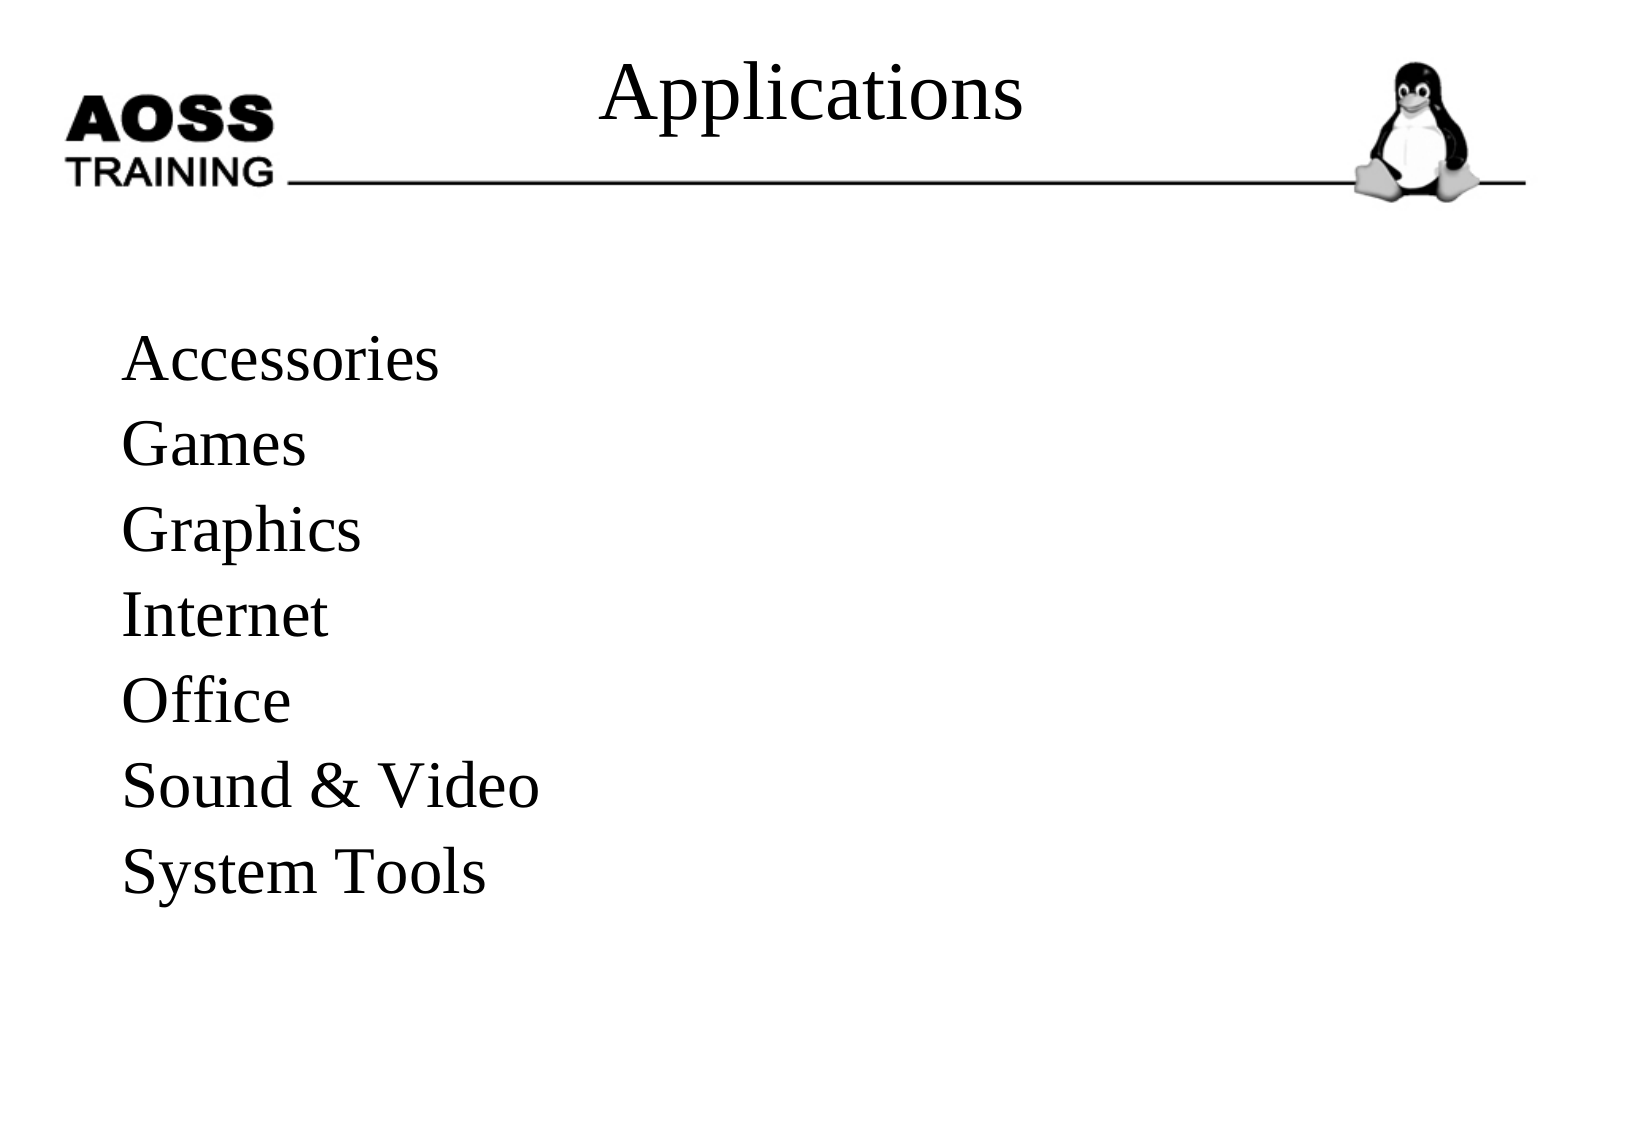

# Applications
Accessories
Games
Graphics
Internet
Office
Sound & Video
System Tools